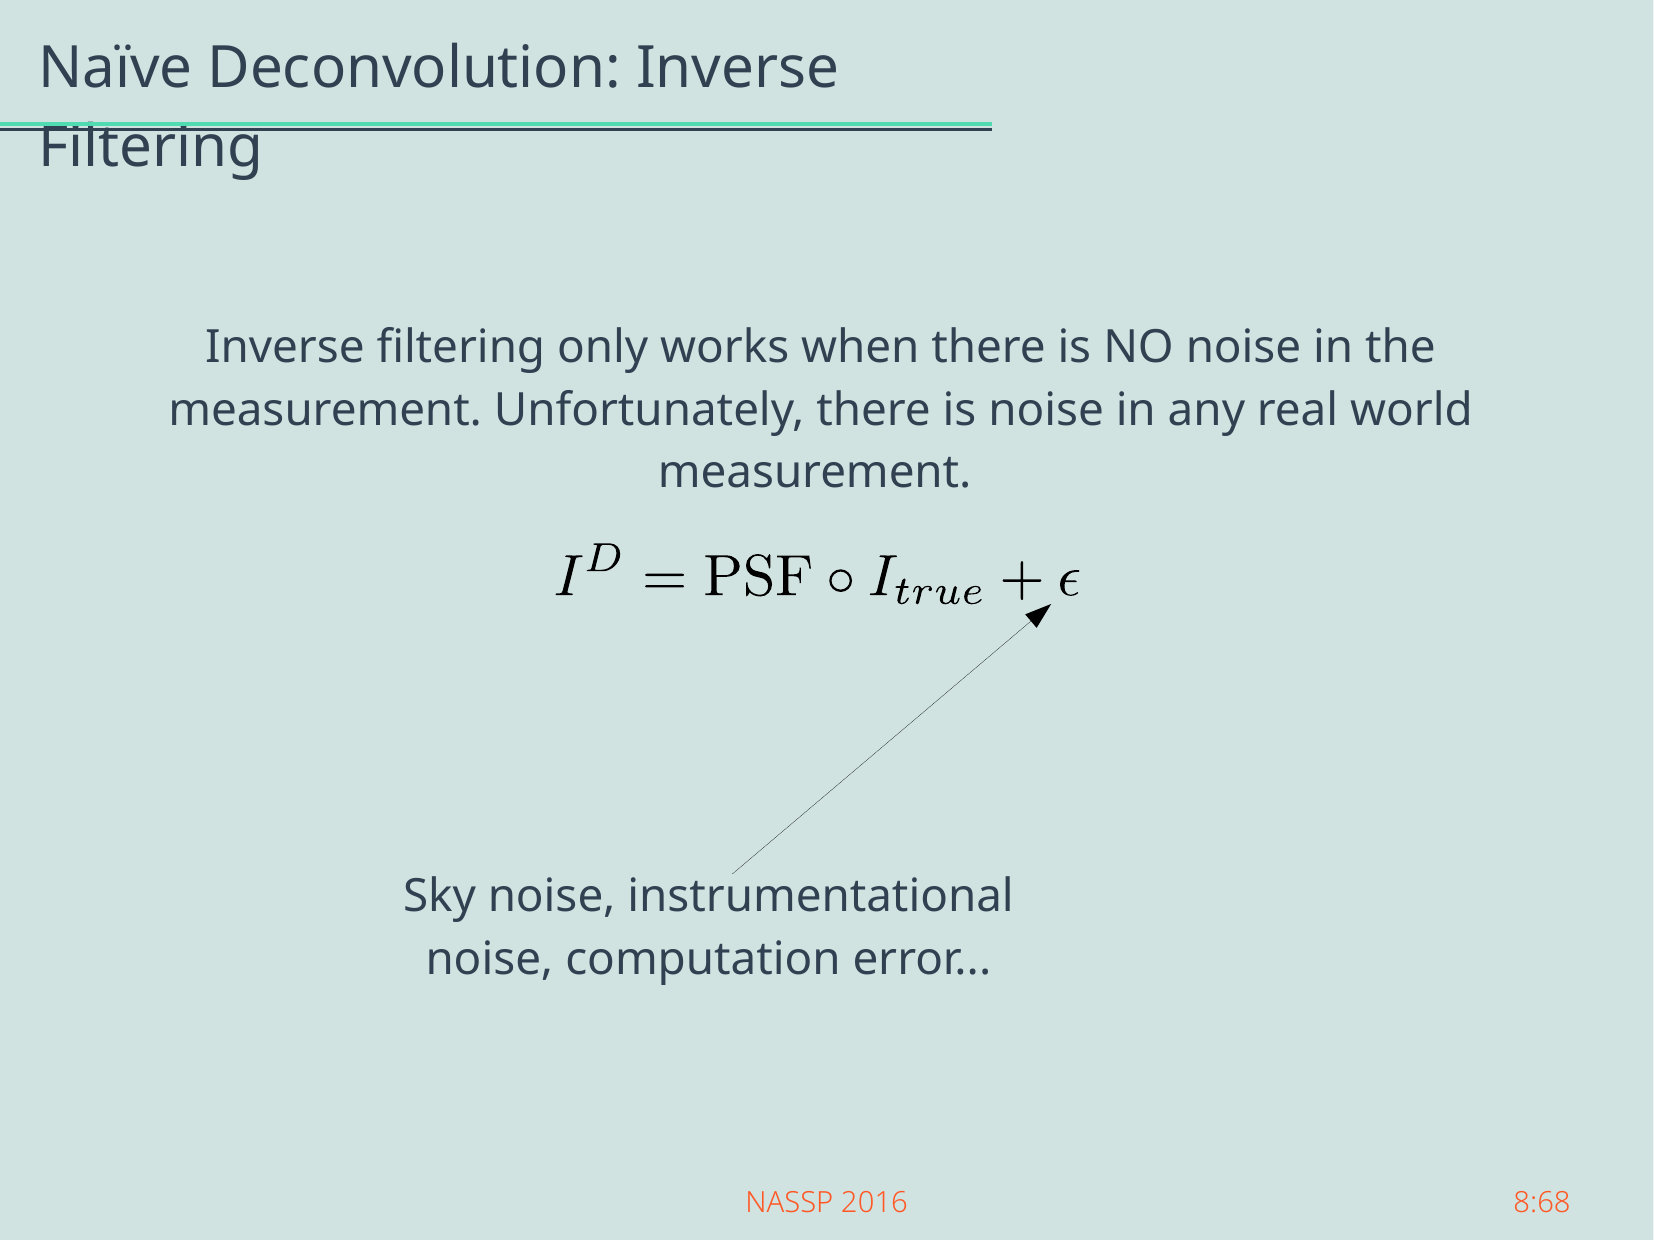

Naïve Deconvolution: Inverse Filtering
Inverse filtering only works when there is NO noise in the measurement. Unfortunately, there is noise in any real world measurement.
Sky noise, instrumentational noise, computation error...
NASSP 2016
8